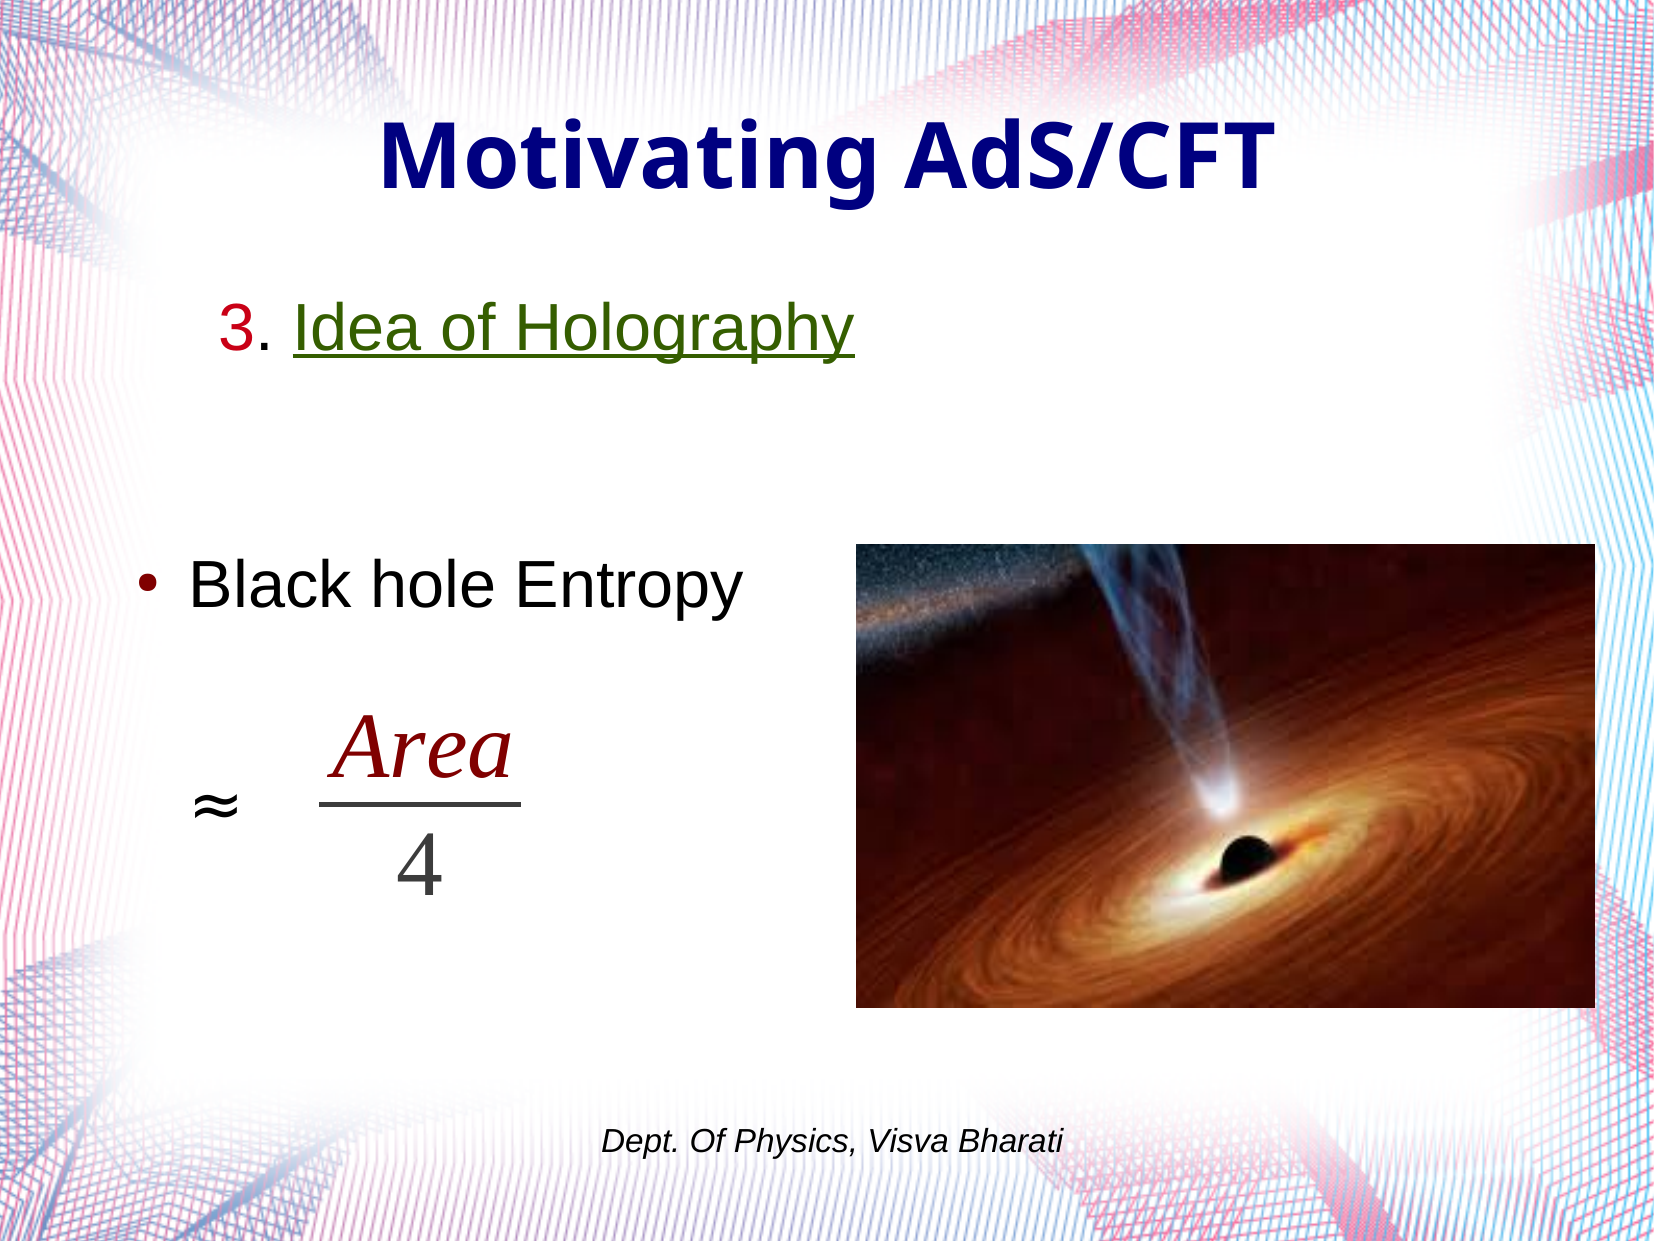

# Motivating AdS/CFT
3. Idea of Holography
Black hole Entropy
≈
Dept. Of Physics, Visva Bharati